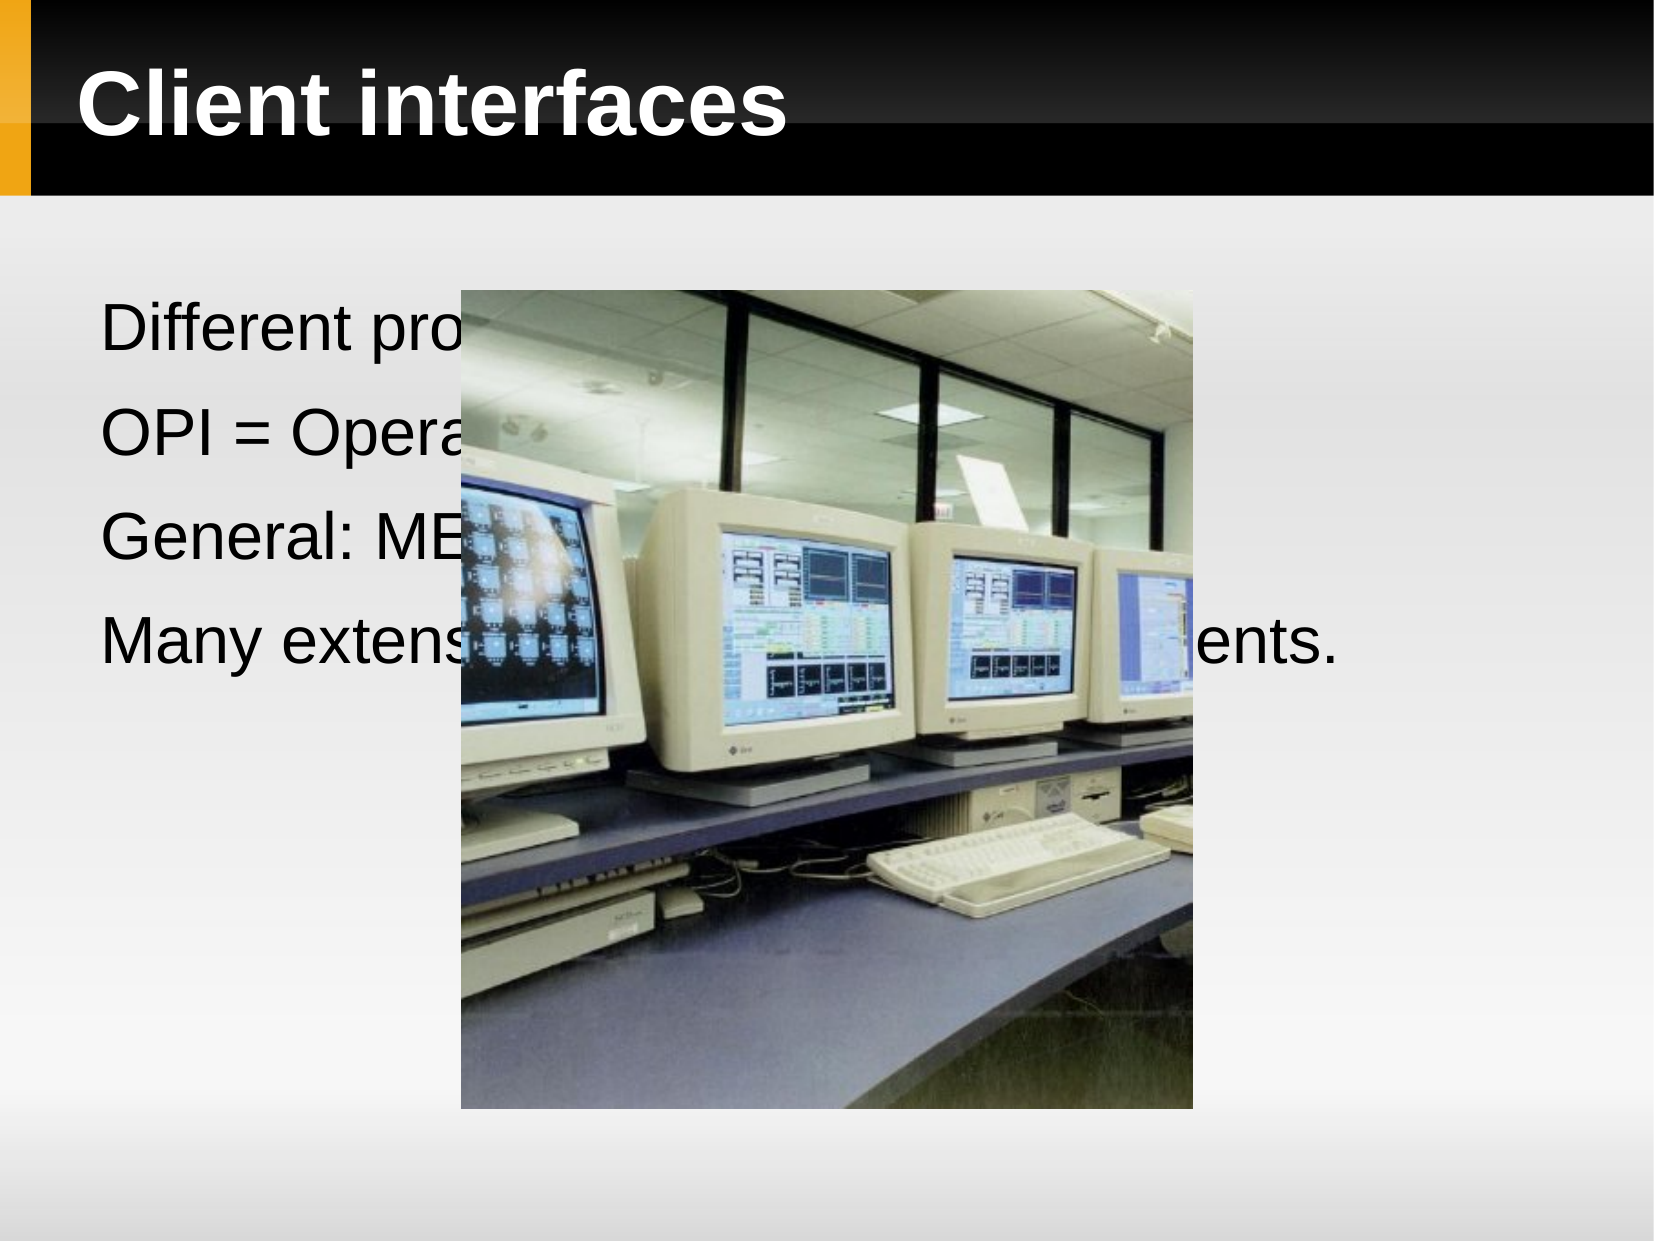

# Client interfaces
Different programs are available
OPI = Operator Inteface
General: MEDM
Many extension programs work as clients.